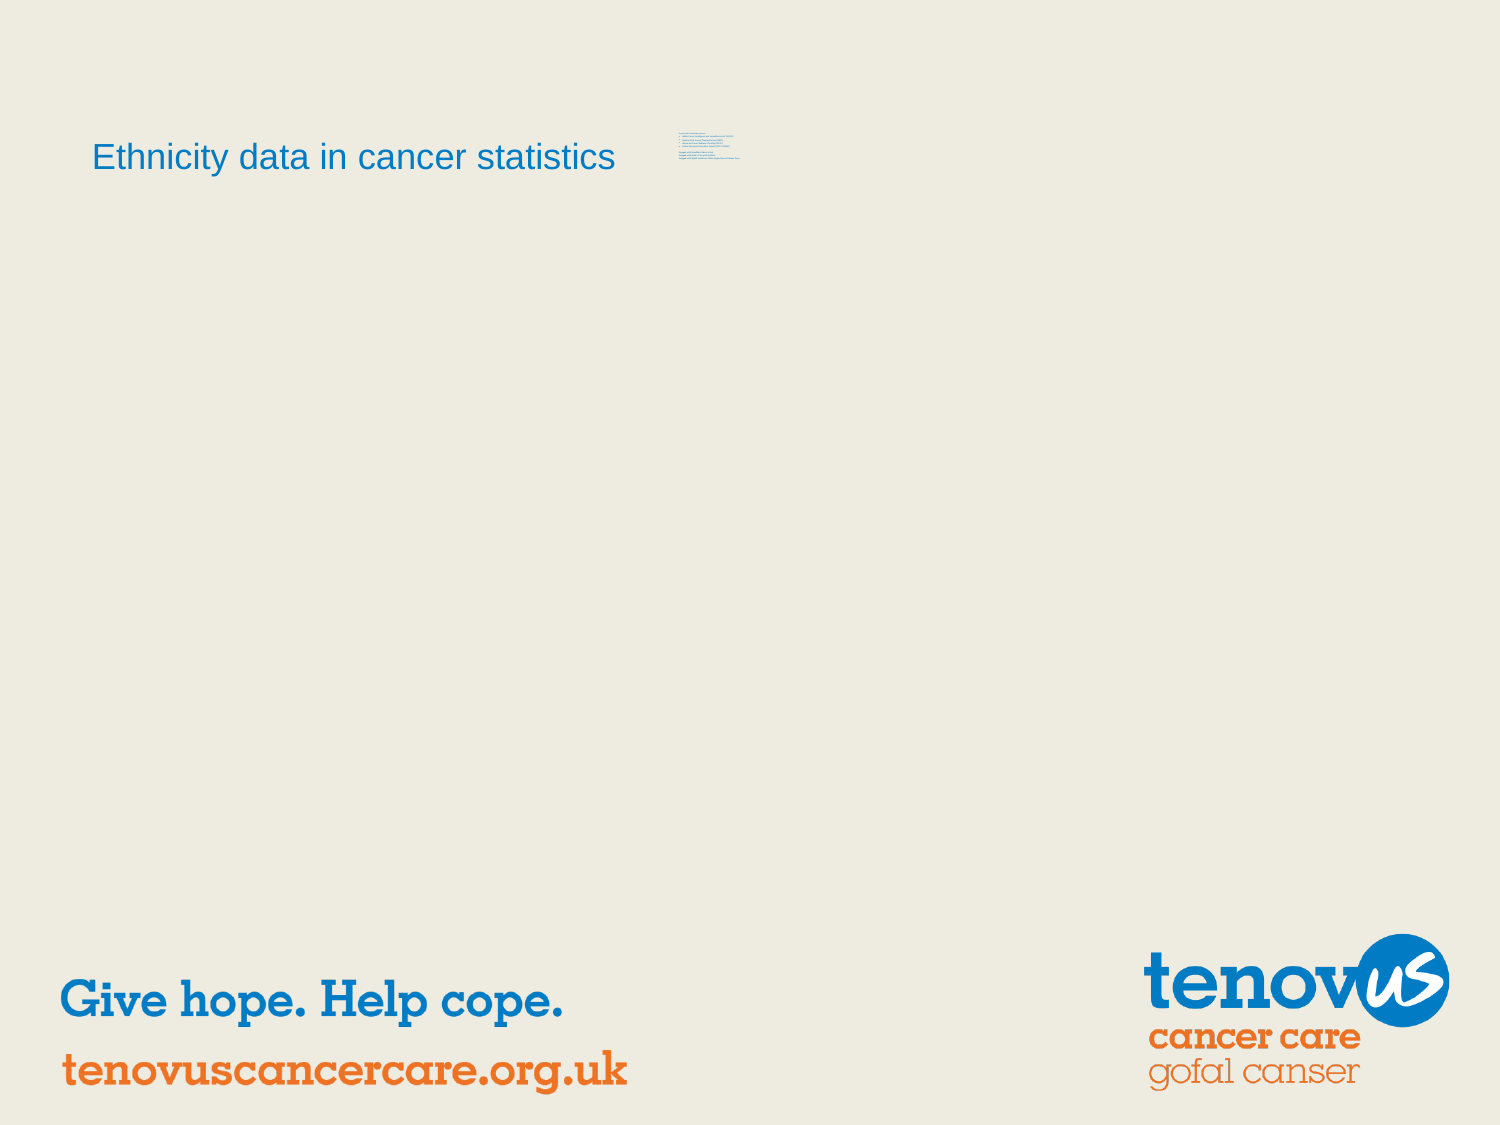

# Ethnicity data in cancer statistics
Explored all usual data sources:
Welsh Cancer Intelligence and Surveillance Unit (WCISU)
Systemic Anti-Cancer Therapy Dataset (SACT)
Suspected Cancer Pathway Monthly (SCPM)
Cancer Network Information System (CNIS / CANISC)
Engaged with Equalities Evidence Unit
Engaged with Head of Hospital Statistics
Engaged with Digital Healthcare Wales Single Cancer Pathway Team